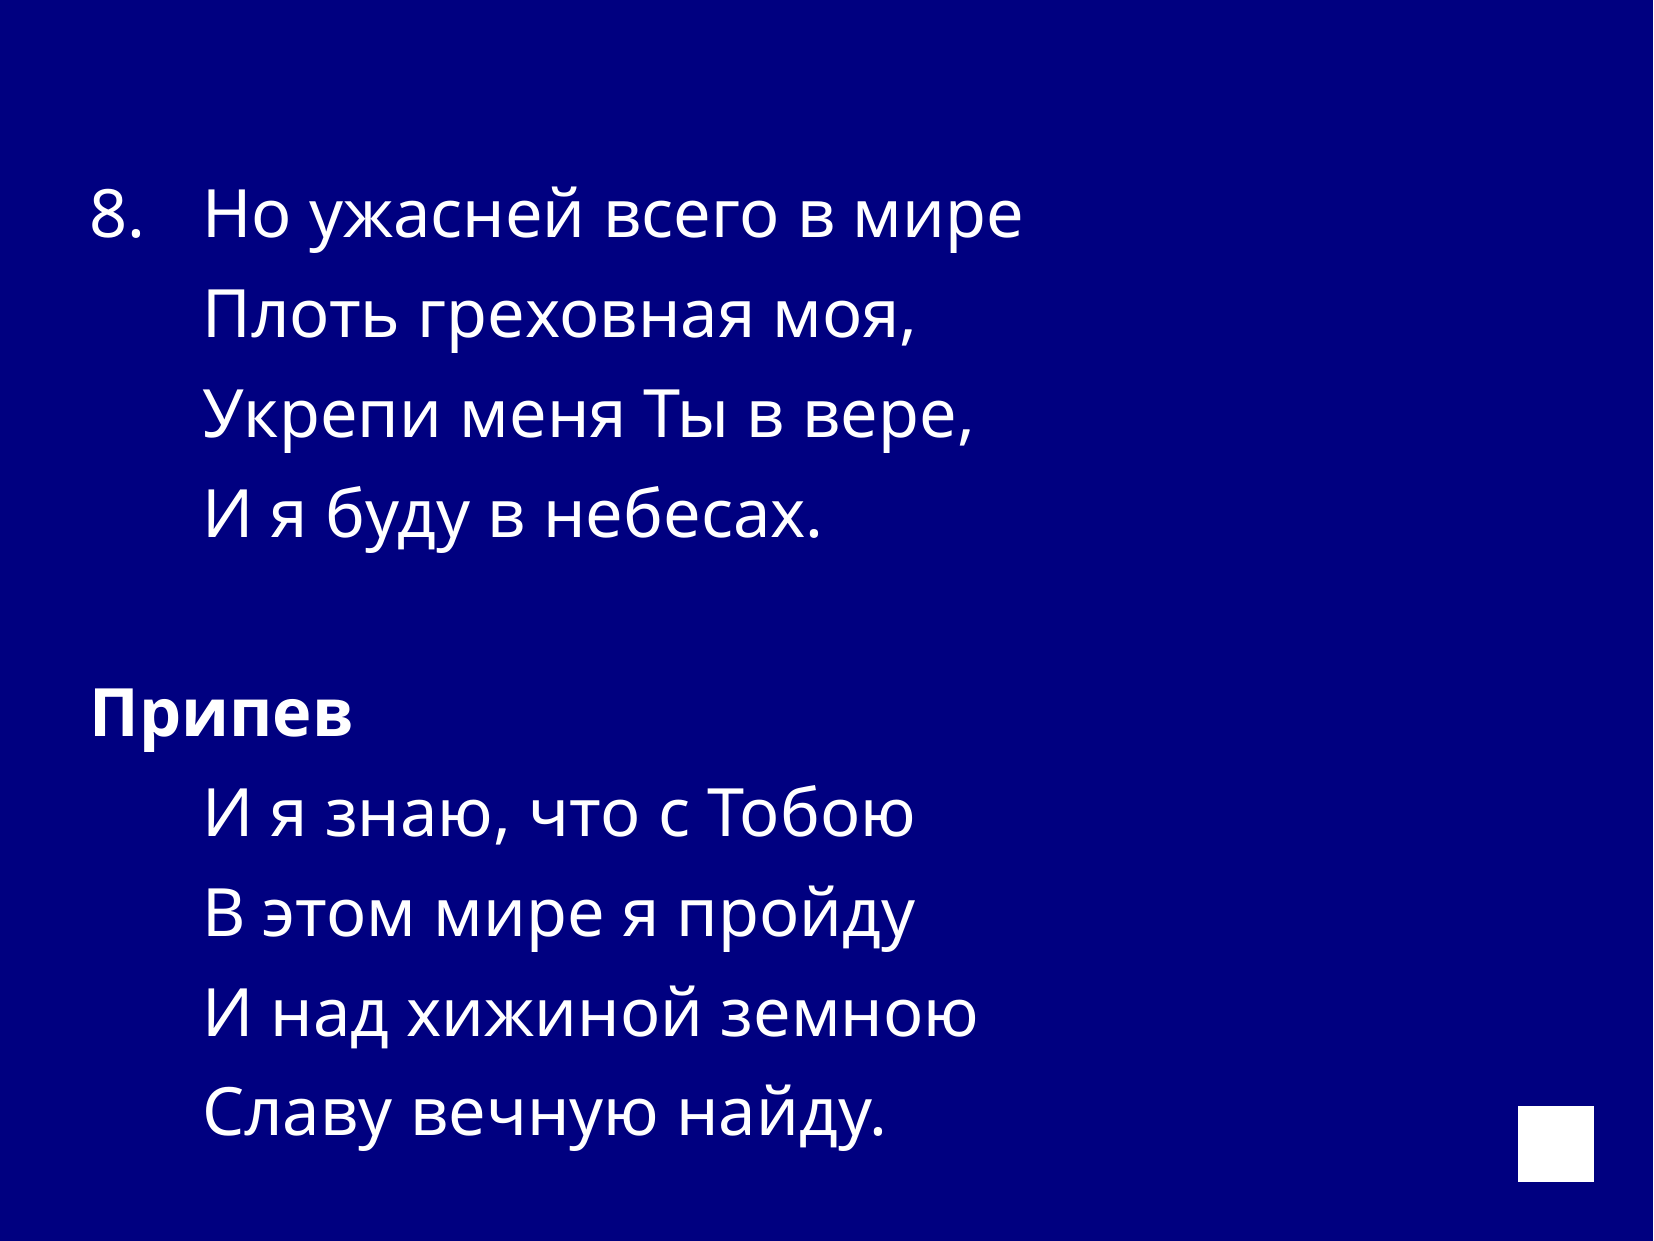

8.	Но ужасней всего в мире
	Плоть греховная моя,
	Укрепи меня Ты в вере,
	И я буду в небесах.
Припев
	И я знаю, что с Тобою
	В этом мире я пройду
	И над хижиной земною
	Славу вечную найду.